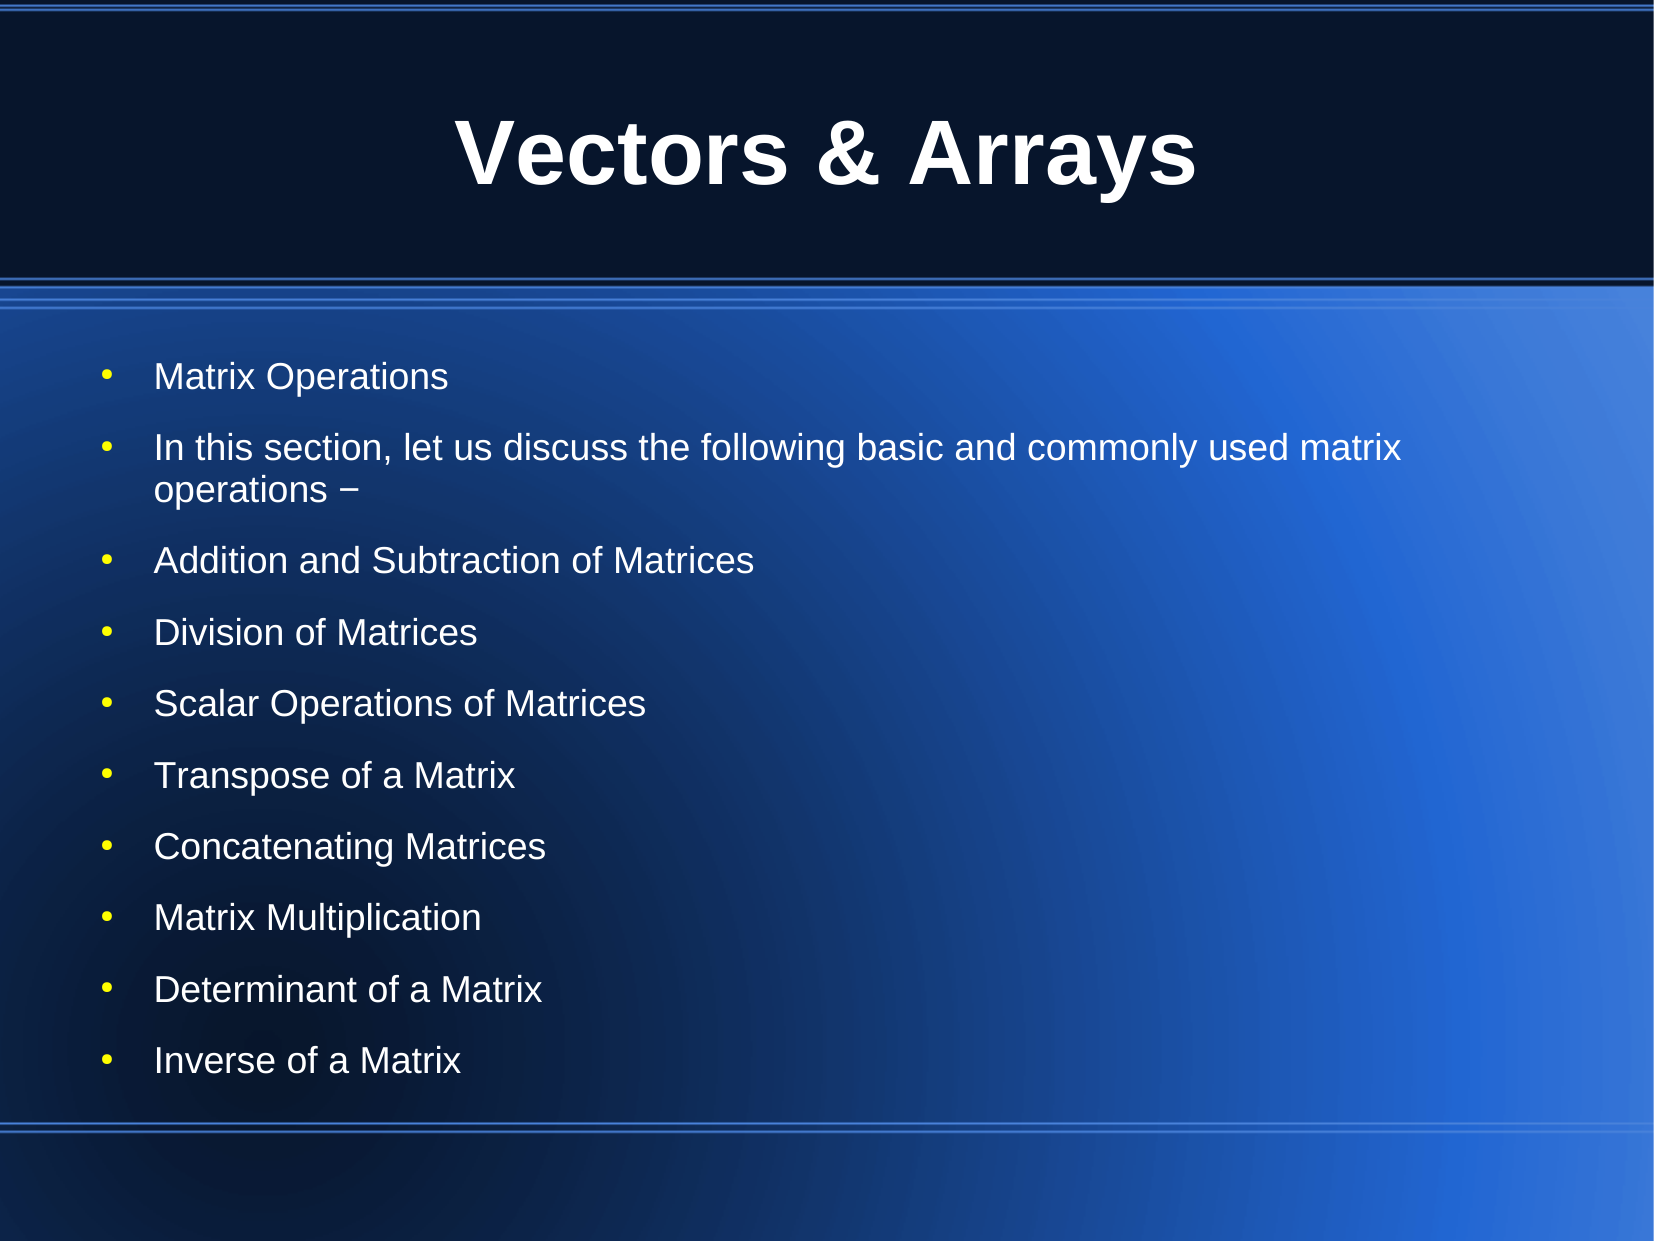

# Vectors & Arrays
Matrix Operations
In this section, let us discuss the following basic and commonly used matrix operations −
Addition and Subtraction of Matrices
Division of Matrices
Scalar Operations of Matrices
Transpose of a Matrix
Concatenating Matrices
Matrix Multiplication
Determinant of a Matrix
Inverse of a Matrix